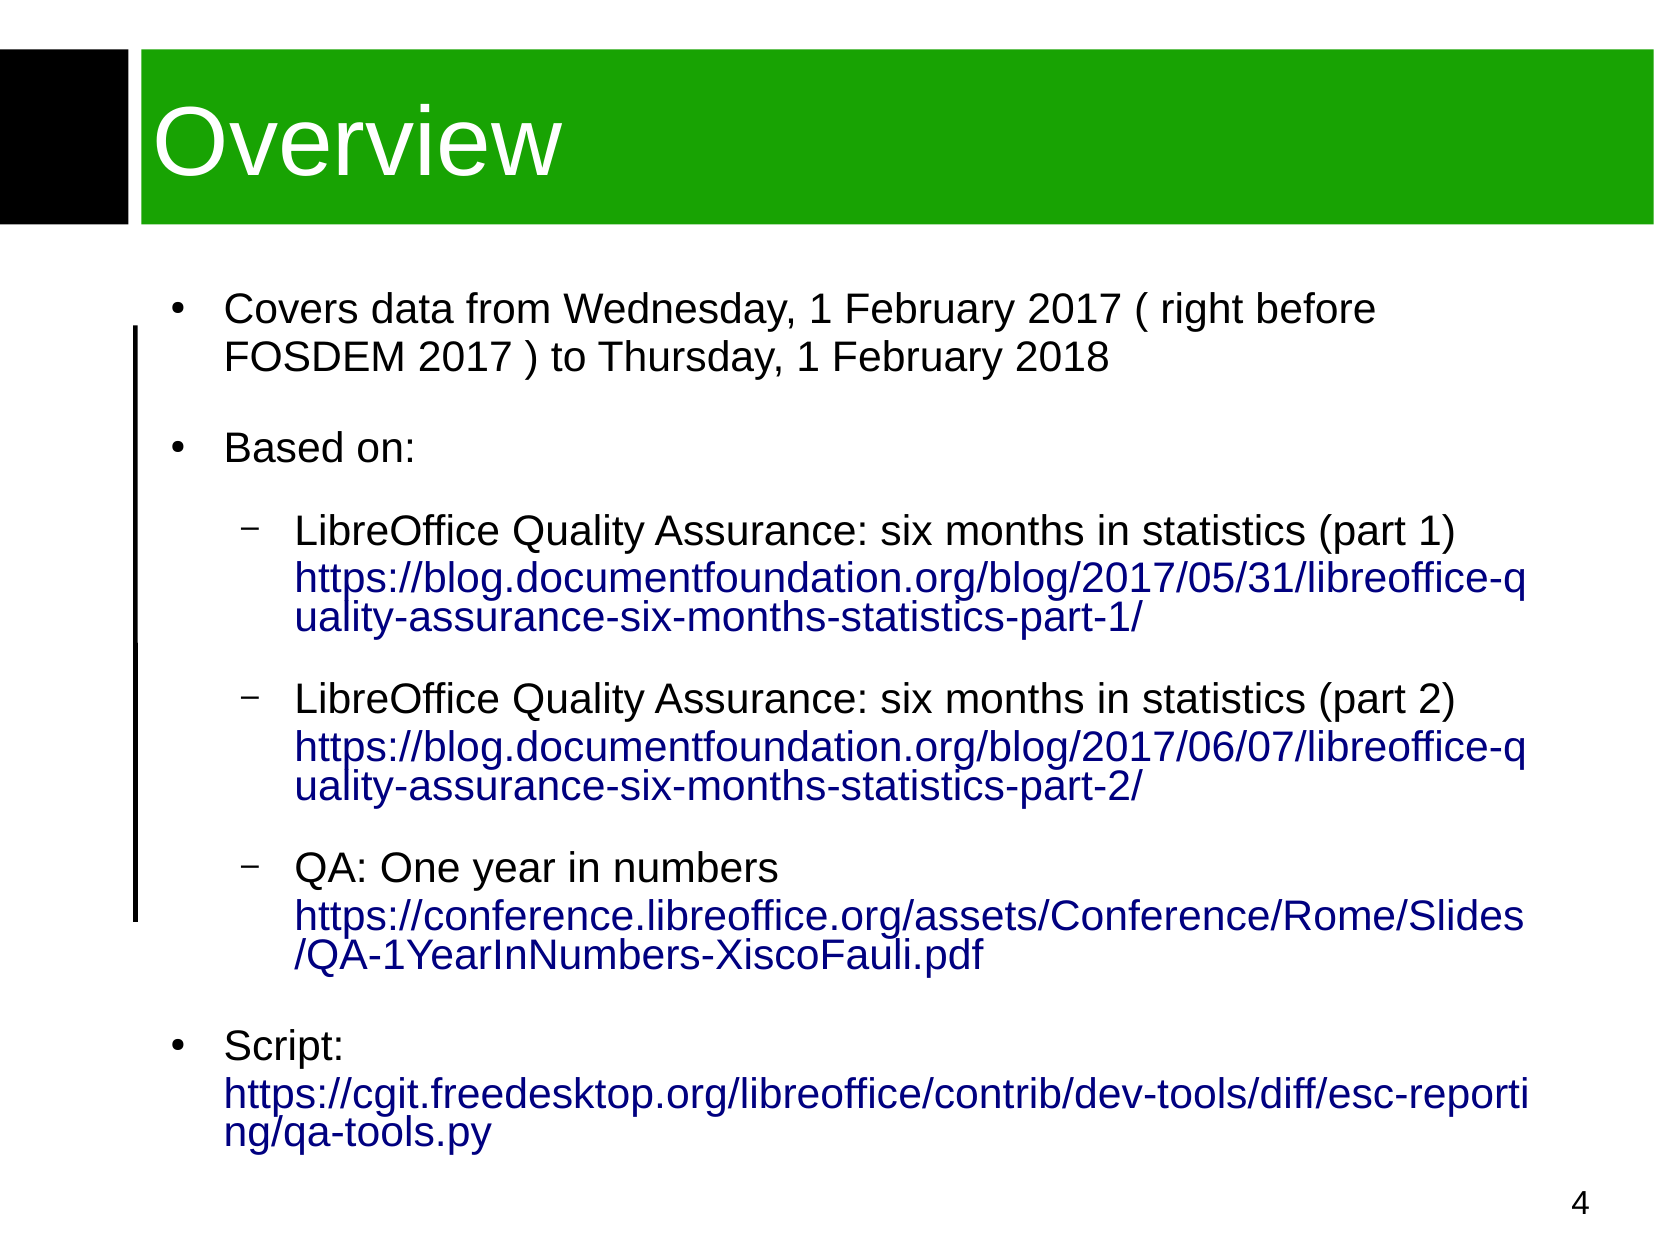

# Overview
Covers data from Wednesday, 1 February 2017 ( right before FOSDEM 2017 ) to Thursday, 1 February 2018
Based on:
LibreOffice Quality Assurance: six months in statistics (part 1) https://blog.documentfoundation.org/blog/2017/05/31/libreoffice-quality-assurance-six-months-statistics-part-1/
LibreOffice Quality Assurance: six months in statistics (part 2) https://blog.documentfoundation.org/blog/2017/06/07/libreoffice-quality-assurance-six-months-statistics-part-2/
QA: One year in numbers https://conference.libreoffice.org/assets/Conference/Rome/Slides/QA-1YearInNumbers-XiscoFauli.pdf
Script: https://cgit.freedesktop.org/libreoffice/contrib/dev-tools/diff/esc-reporting/qa-tools.py